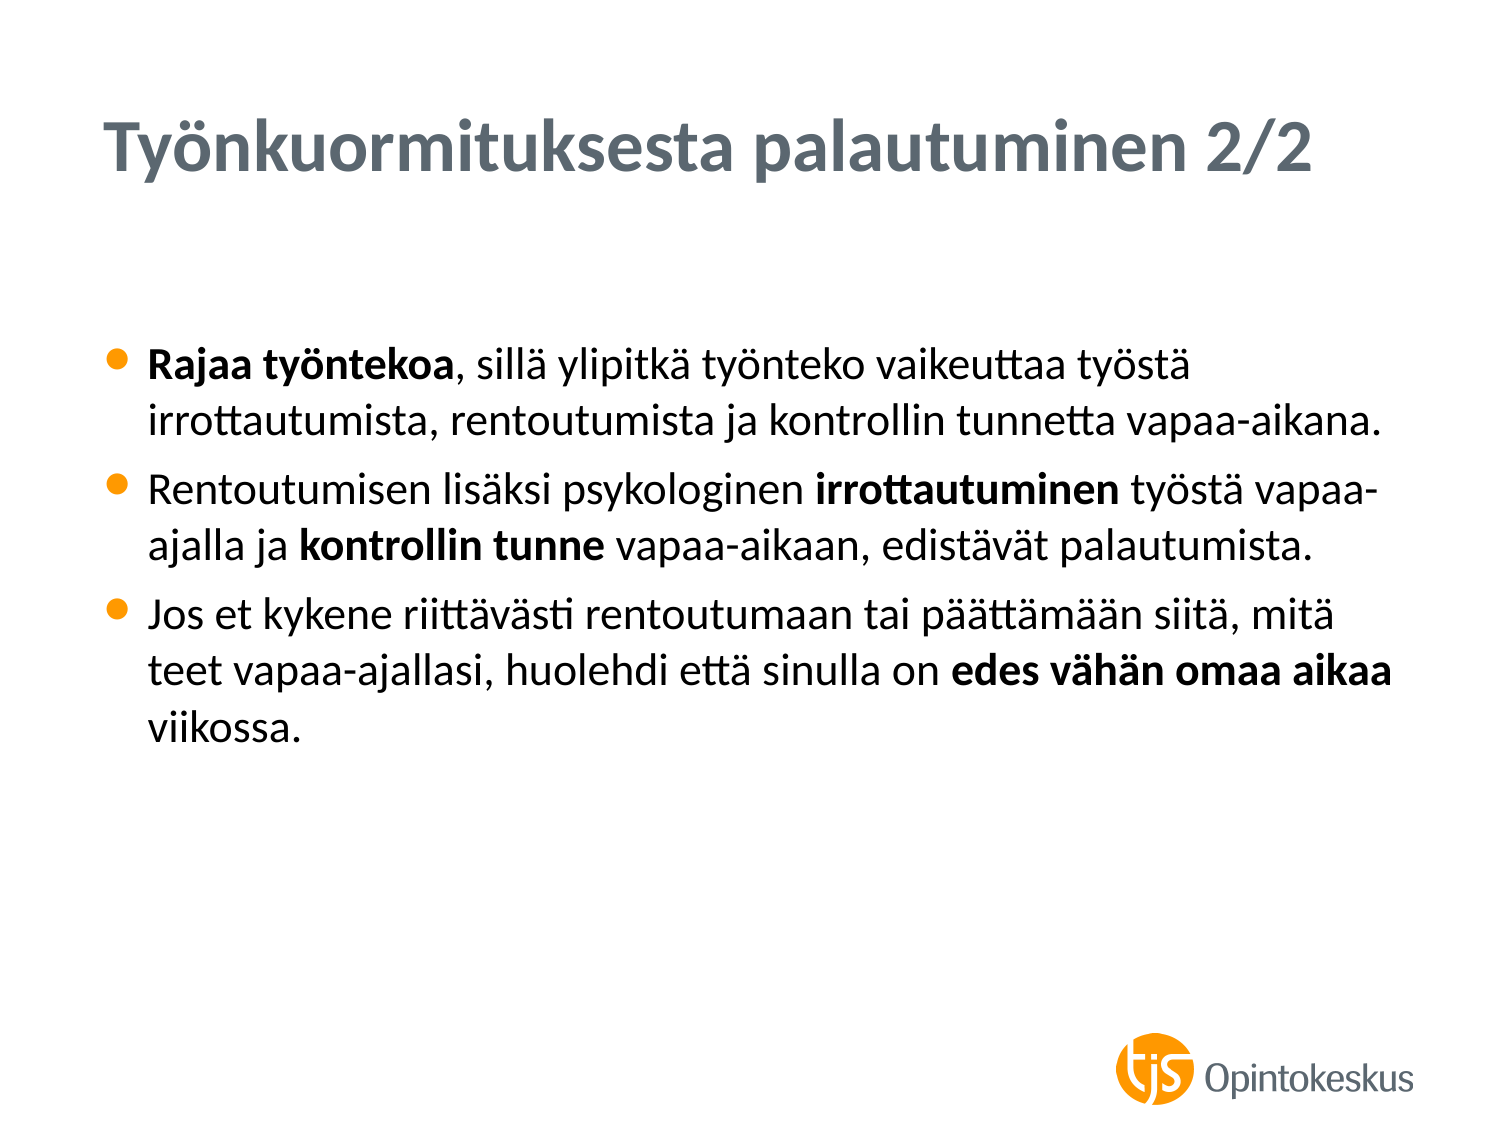

Työnkuormituksesta palautuminen 2/2
# Rajaa työntekoa, sillä ylipitkä työnteko vaikeuttaa työstä irrottautumista, rentoutumista ja kontrollin tunnetta vapaa-aikana.
Rentoutumisen lisäksi psykologinen irrottautuminen työstä vapaa-ajalla ja kontrollin tunne vapaa-aikaan, edistävät palautumista.
Jos et kykene riittävästi rentoutumaan tai päättämään siitä, mitä teet vapaa-ajallasi, huolehdi että sinulla on edes vähän omaa aikaa viikossa.